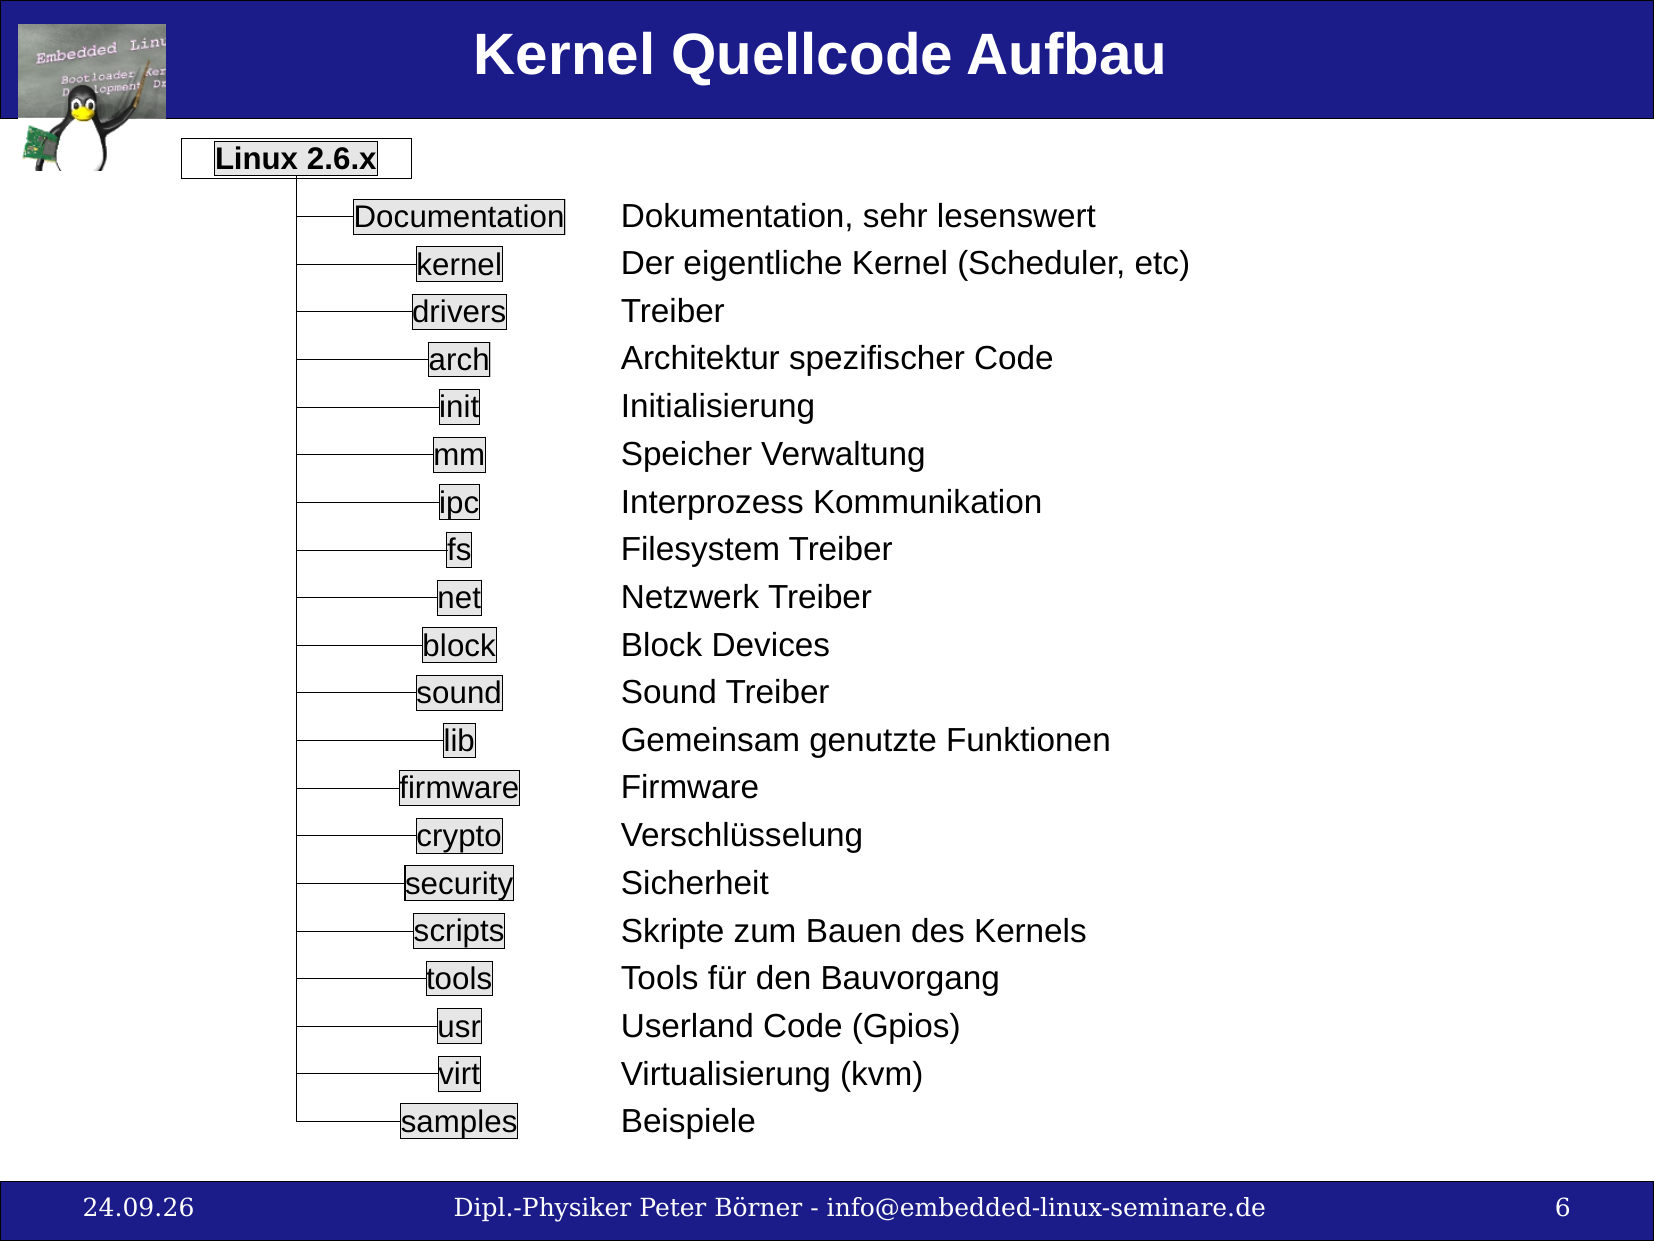

# Kernel Quellcode Aufbau
Documentation
kernel
drivers
arch
init
mm
ipc
fs
net
block
sound
lib
firmware
crypto
security
scripts
tools
usr
virt
samples
Linux 2.6.x
Linux 2.6.x
Documentation
kernel
drivers
arch
init
mm
ipc
fs
net
block
sound
lib
firmware
crypto
security
scripts
tools
usr
virt
samples
Dokumentation, sehr lesenswert
Der eigentliche Kernel (Scheduler, etc)
Treiber
Architektur spezifischer Code
Initialisierung
Speicher Verwaltung
Interprozess Kommunikation
Filesystem Treiber
Netzwerk Treiber
Block Devices
Sound Treiber
Gemeinsam genutzte Funktionen
Firmware
Verschlüsselung
Sicherheit
Skripte zum Bauen des Kernels
Tools für den Bauvorgang
Userland Code (Gpios)
Virtualisierung (kvm)
Beispiele
Documentation
kernel
drivers
arch
init
mm
ipc
fs
net
block
sound
lib
firmware
crypto
security
scripts
tools
usr
virt
samples
 Dipl.-Physiker Peter Börner - info@embedded-linux-seminare.de
6